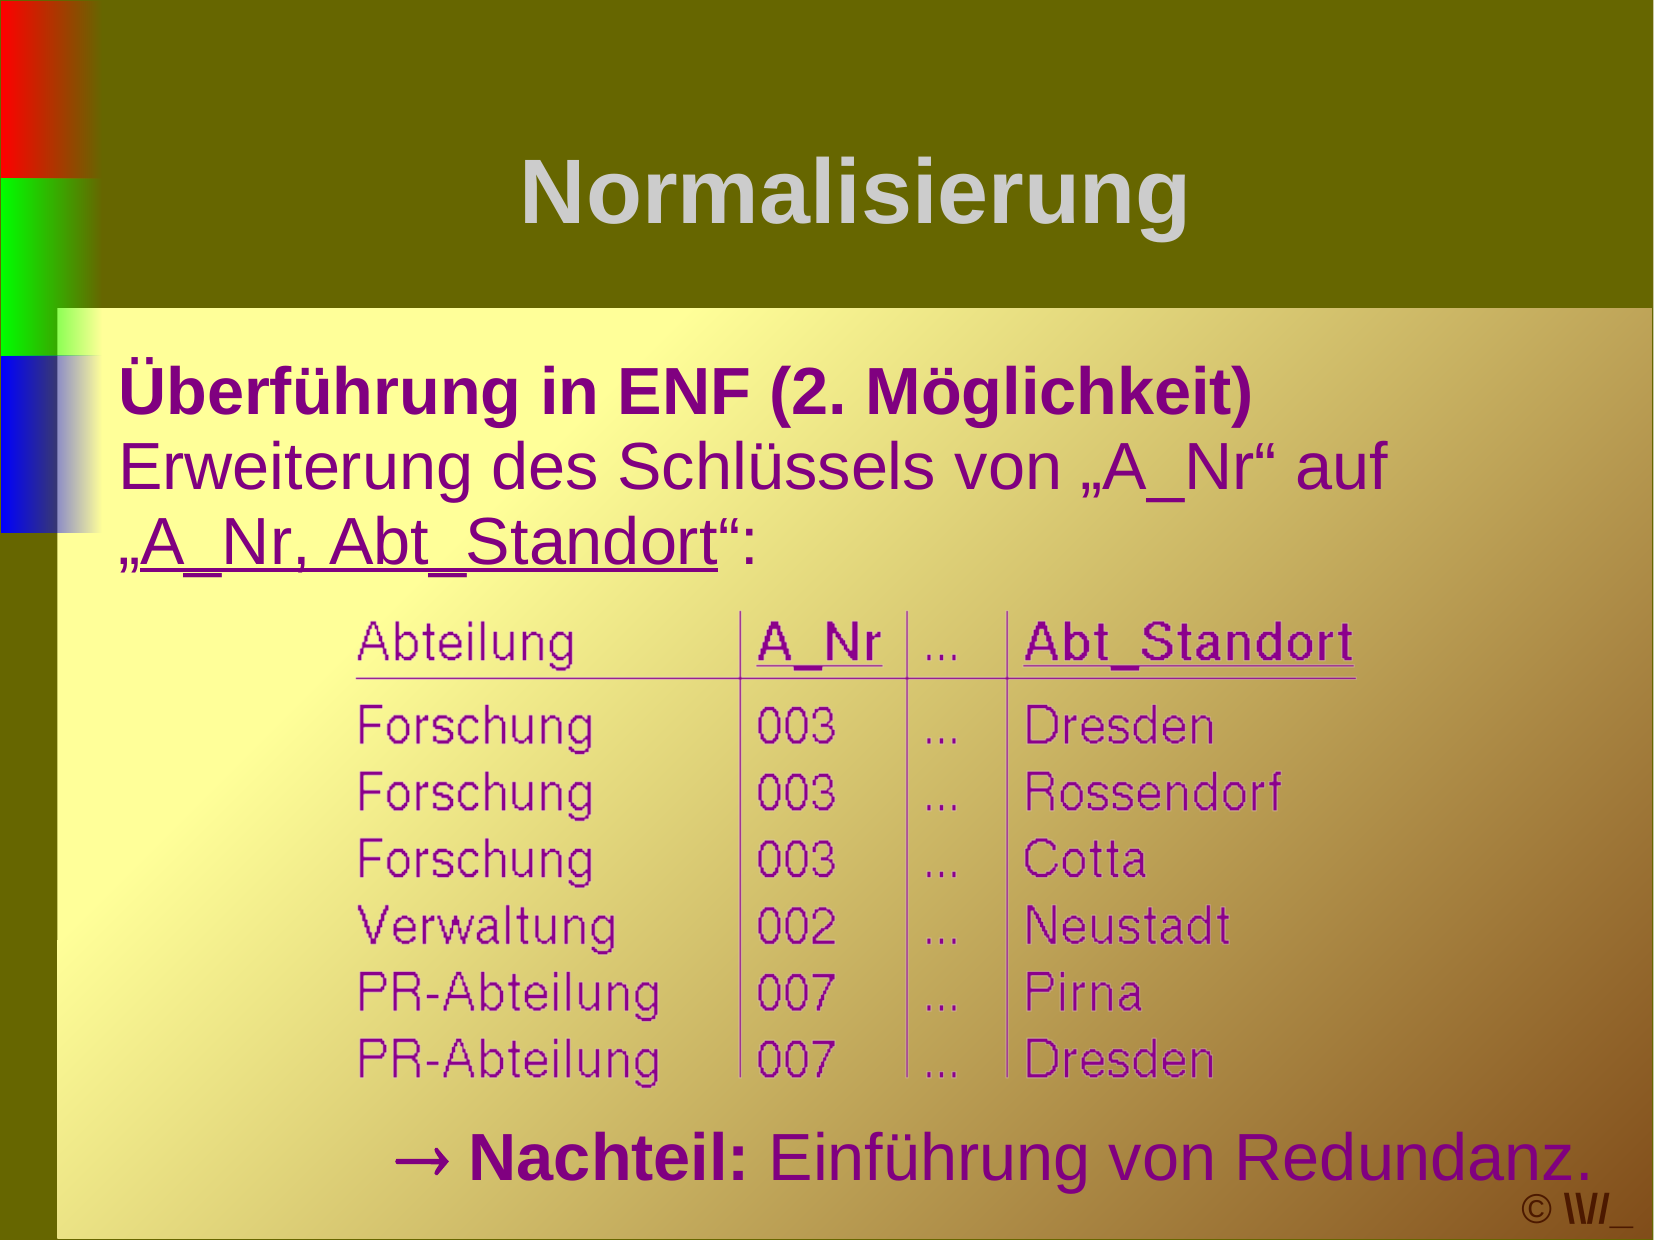

# Normalisierung
Überführung in ENF (2. Möglichkeit)
Erweiterung des Schlüssels von „A_Nr“ auf „A_Nr, Abt_Standort“:
 Nachteil: Einführung von Redundanz.